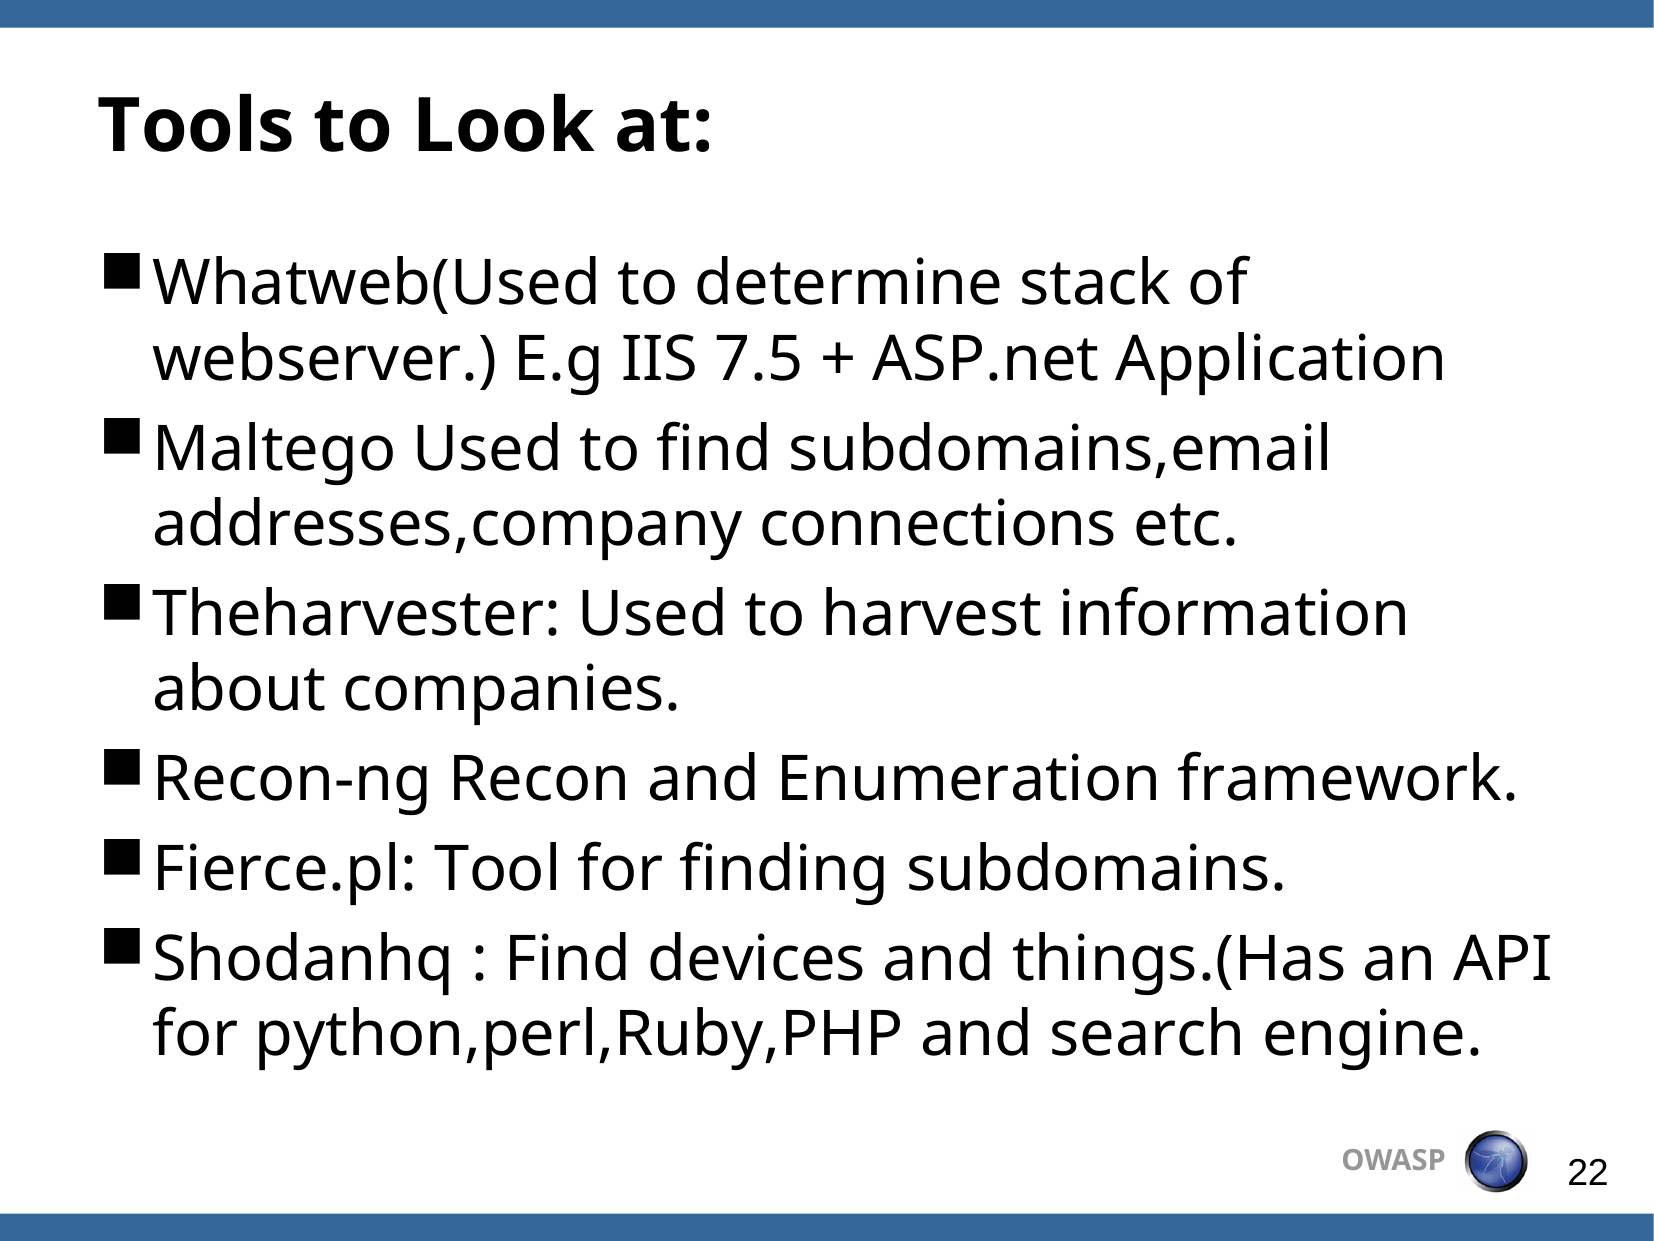

# Tools to Look at:
Whatweb(Used to determine stack of webserver.) E.g IIS 7.5 + ASP.net Application
Maltego Used to find subdomains,email addresses,company connections etc.
Theharvester: Used to harvest information about companies.
Recon-ng Recon and Enumeration framework.
Fierce.pl: Tool for finding subdomains.
Shodanhq : Find devices and things.(Has an API for python,perl,Ruby,PHP and search engine.
22